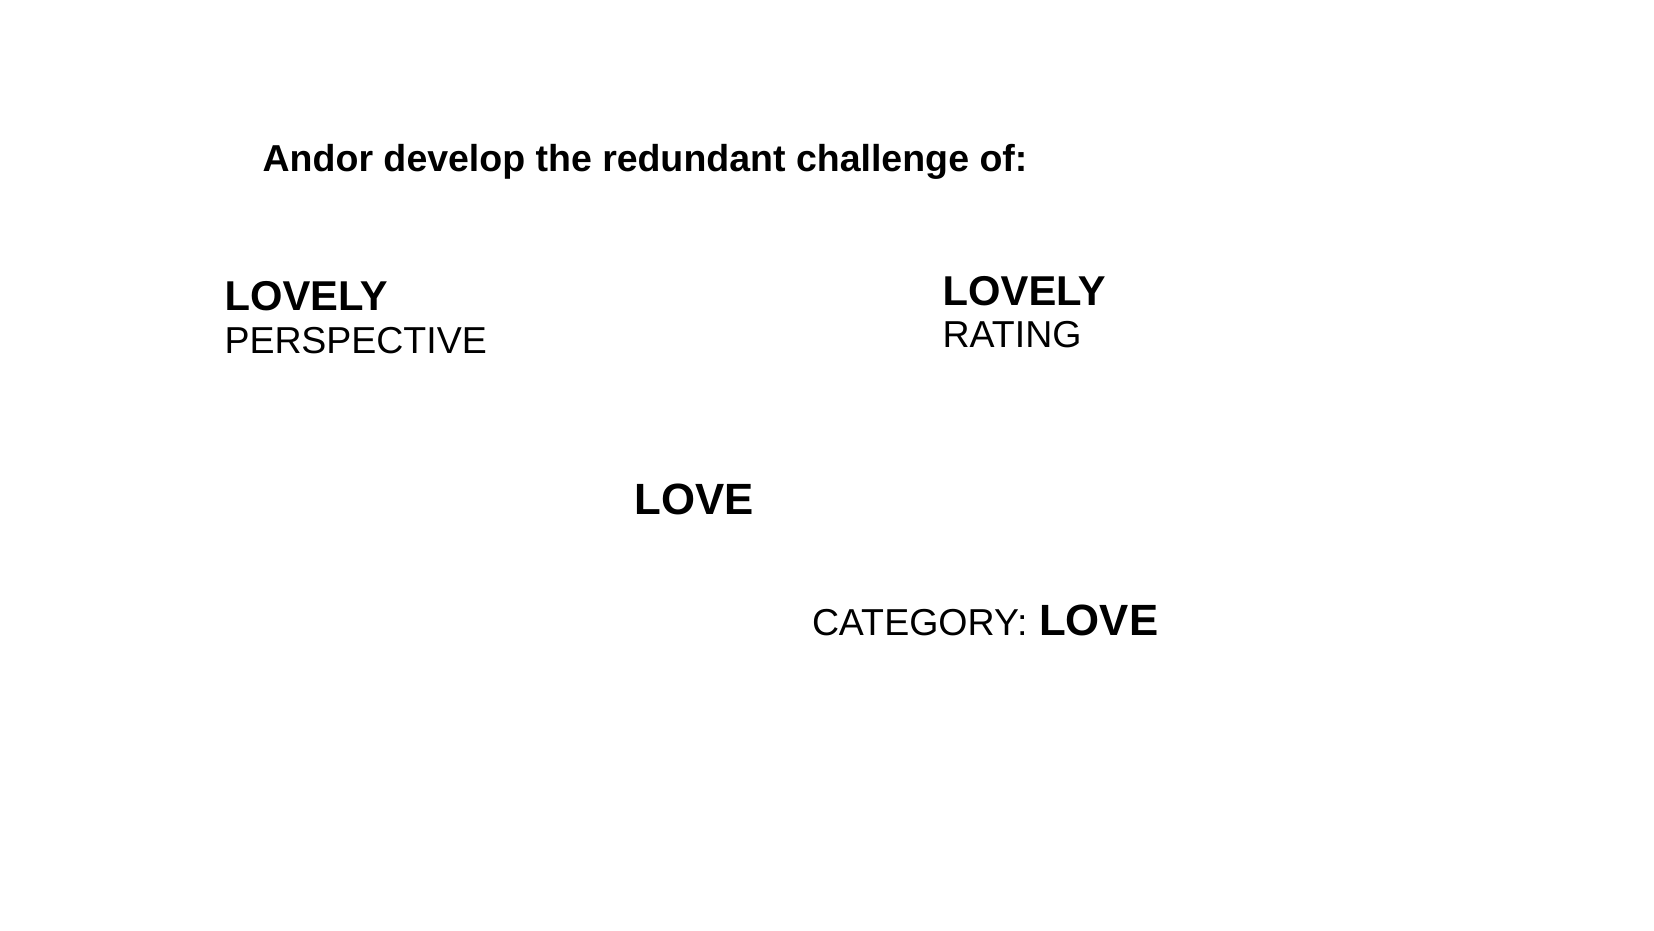

Andor develop the redundant challenge of:
LOVELY
RATING
LOVELY
PERSPECTIVE
LOVE
CATEGORY: LOVE